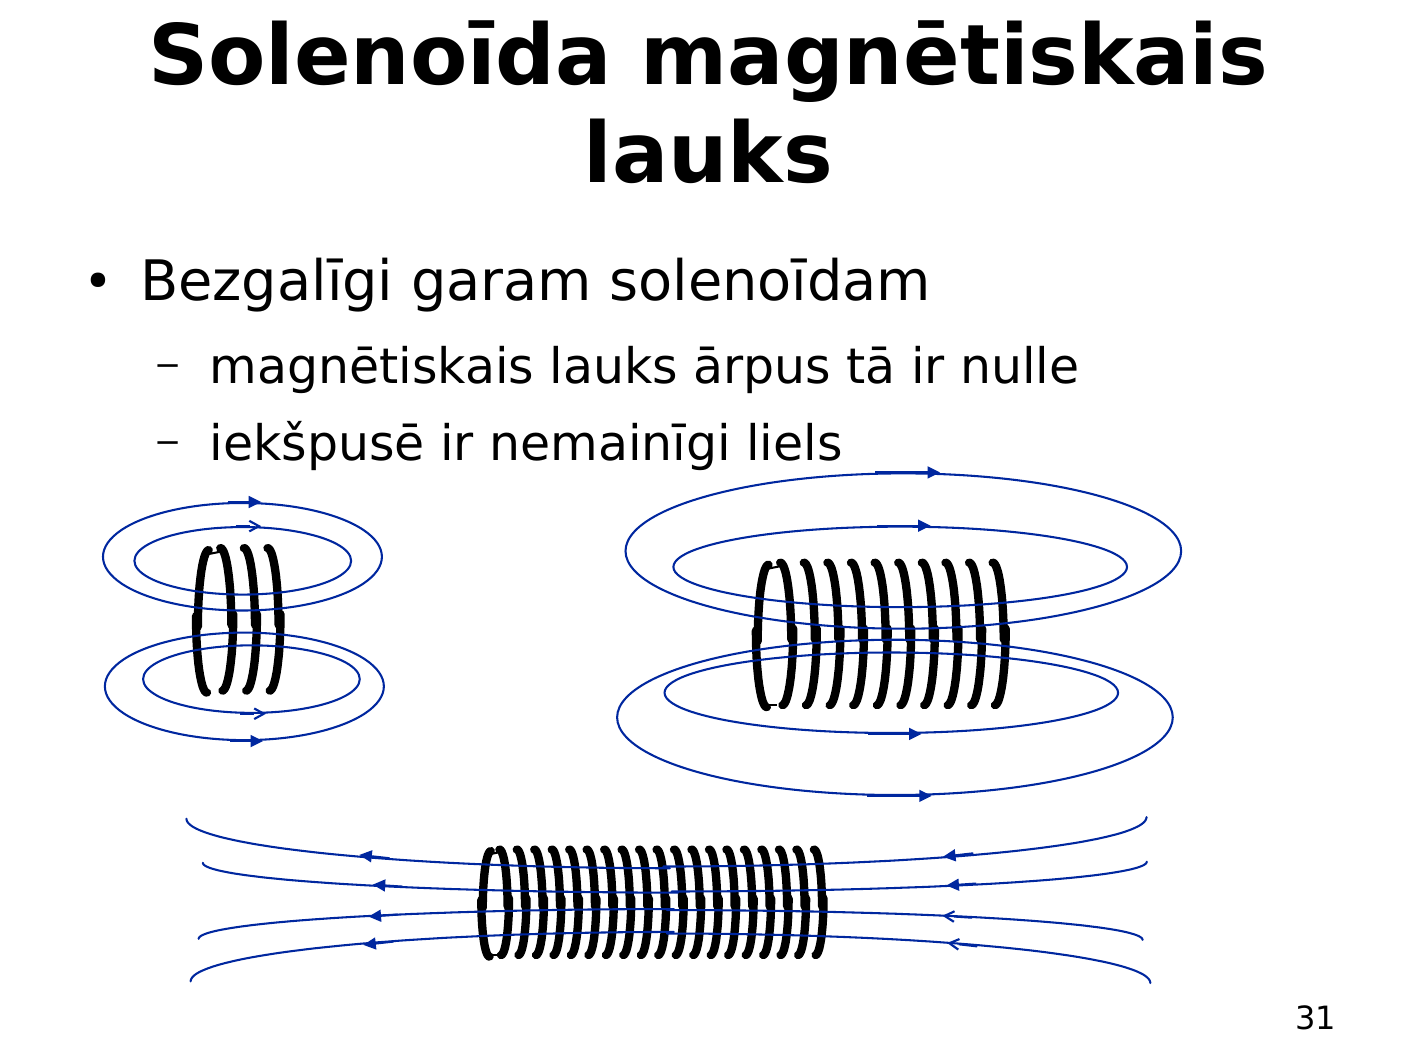

# Solenoīda magnētiskais lauks
Bezgalīgi garam solenoīdam
magnētiskais lauks ārpus tā ir nulle
iekšpusē ir nemainīgi liels